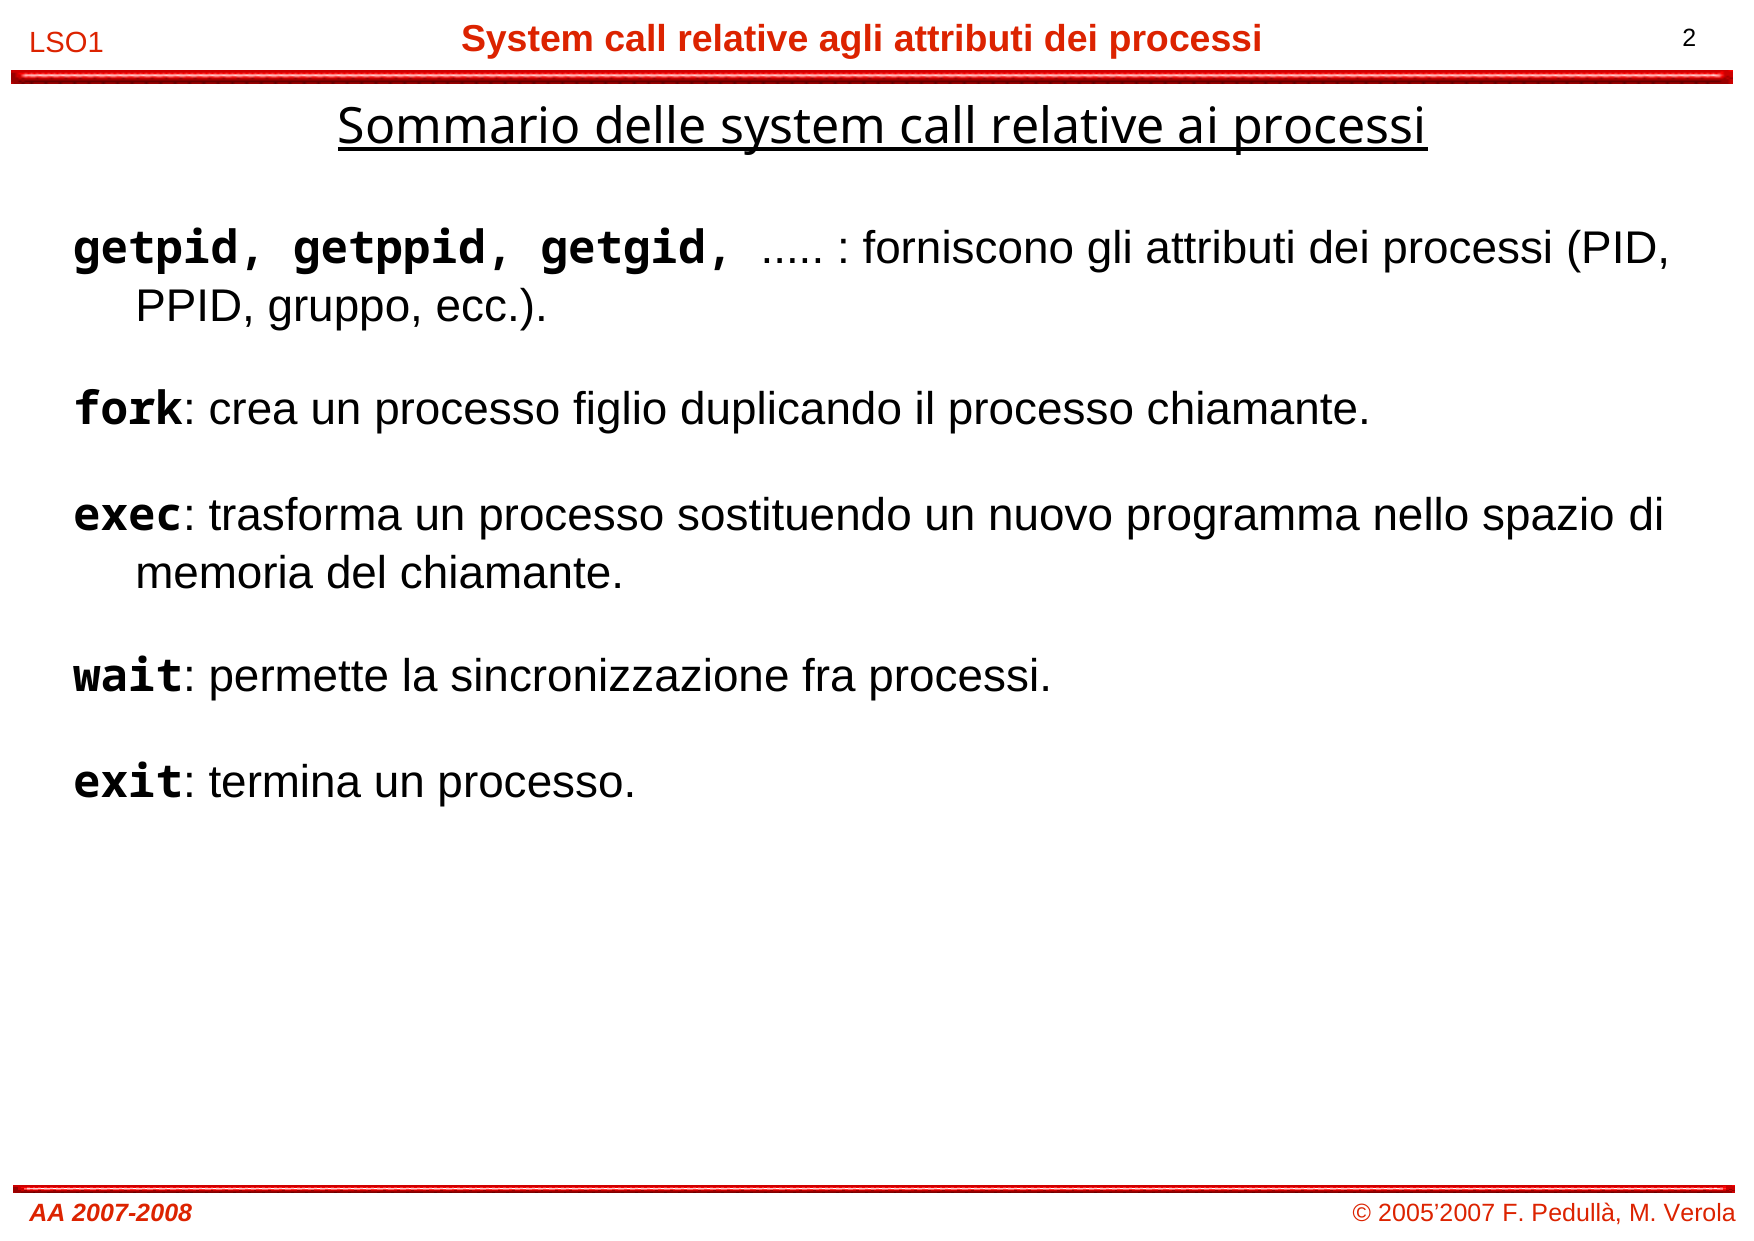

Sommario delle system call relative ai processi
# getpid, getppid, getgid, ..... : forniscono gli attributi dei processi (PID, PPID, gruppo, ecc.).
fork: crea un processo figlio duplicando il processo chiamante.
exec: trasforma un processo sostituendo un nuovo programma nello spazio di memoria del chiamante.
wait: permette la sincronizzazione fra processi.
exit: termina un processo.